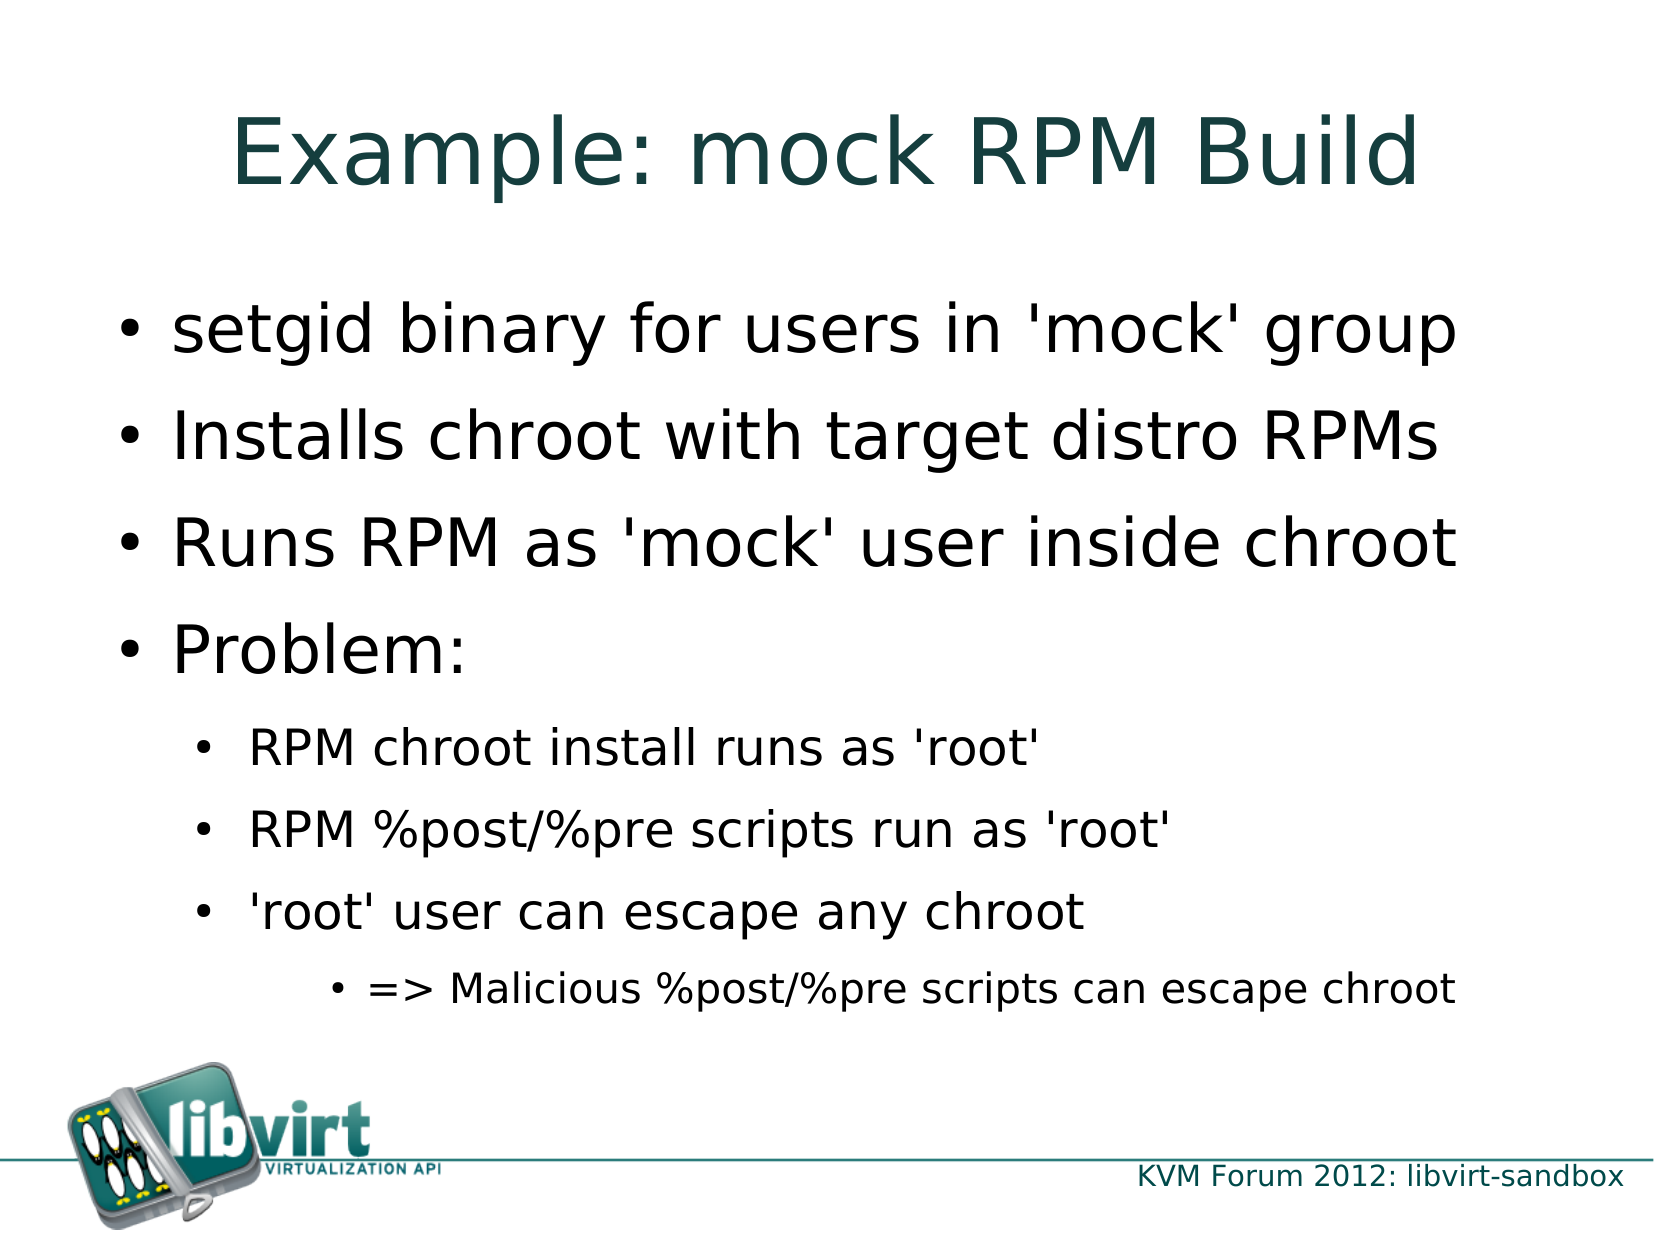

# Example: mock RPM Build
setgid binary for users in 'mock' group
Installs chroot with target distro RPMs
Runs RPM as 'mock' user inside chroot
Problem:
RPM chroot install runs as 'root'
RPM %post/%pre scripts run as 'root'
'root' user can escape any chroot
=> Malicious %post/%pre scripts can escape chroot
KVM Forum 2012: libvirt-sandbox